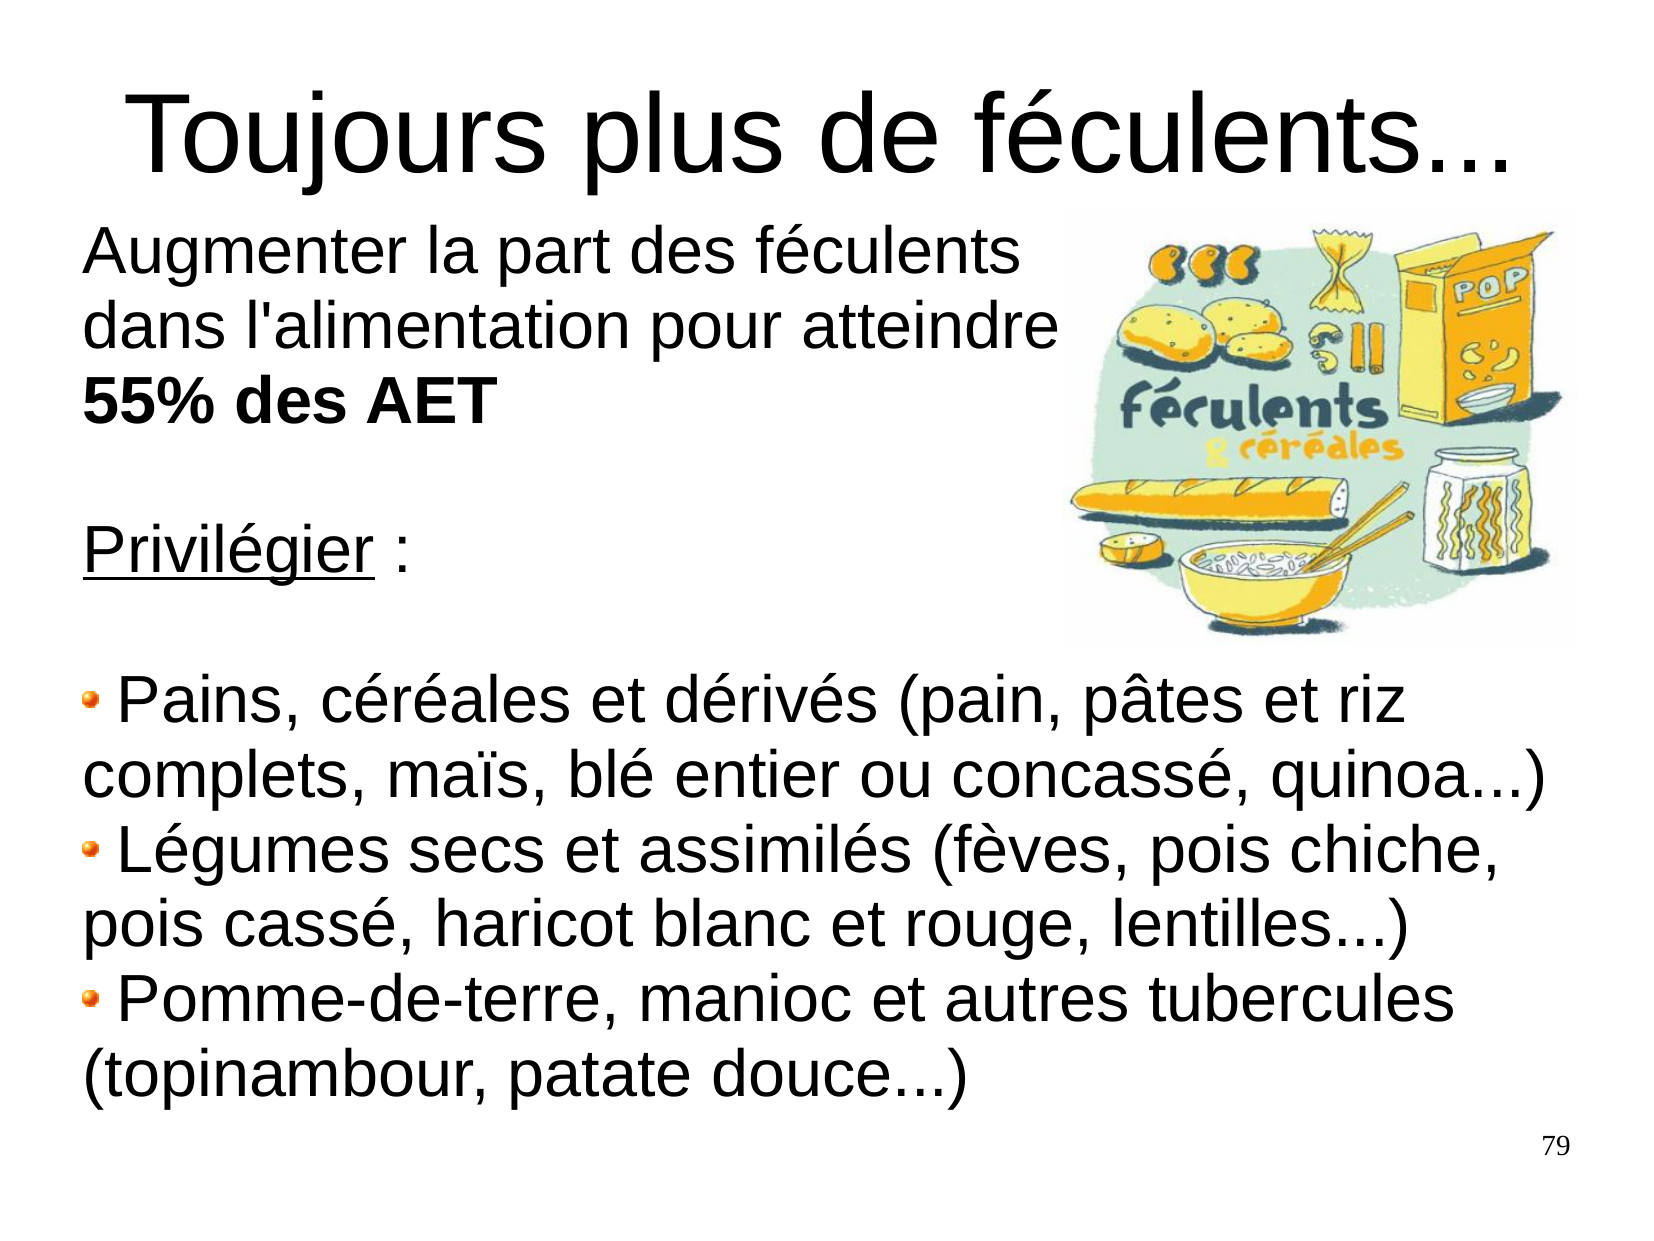

# Toujours plus de féculents...
Augmenter la part des féculents
dans l'alimentation pour atteindre
55% des AET
Privilégier :
 Pains, céréales et dérivés (pain, pâtes et riz complets, maïs, blé entier ou concassé, quinoa...)
 Légumes secs et assimilés (fèves, pois chiche, pois cassé, haricot blanc et rouge, lentilles...)
 Pomme-de-terre, manioc et autres tubercules (topinambour, patate douce...)
79